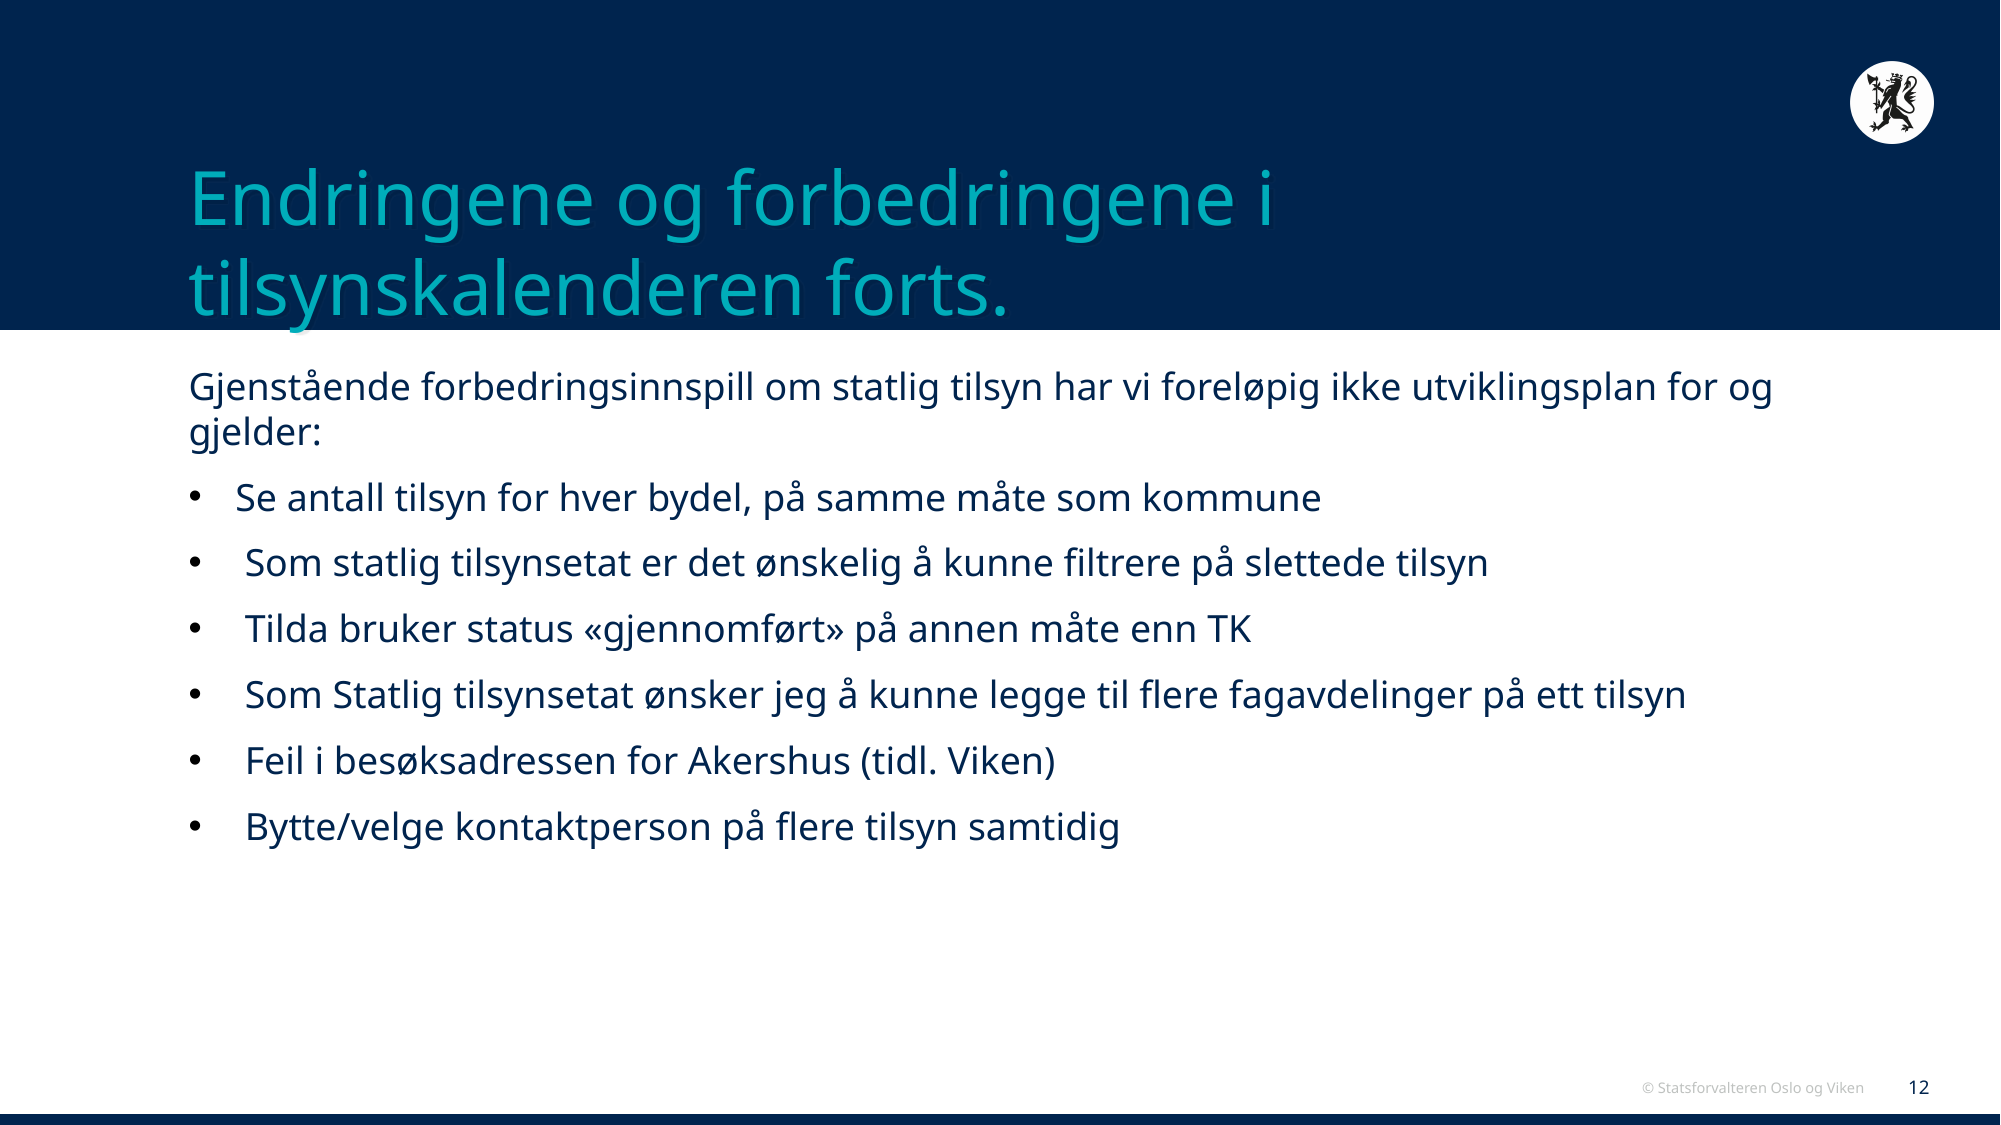

# Endringene og forbedringene i tilsynskalenderen forts.
Gjenstående forbedringsinnspill om statlig tilsyn har vi foreløpig ikke utviklingsplan for og gjelder:
Se antall tilsyn for hver bydel, på samme måte som kommune
Som statlig tilsynsetat er det ønskelig å kunne filtrere på slettede tilsyn
Tilda bruker status «gjennomført» på annen måte enn TK
Som Statlig tilsynsetat ønsker jeg å kunne legge til flere fagavdelinger på ett tilsyn
Feil i besøksadressen for Akershus (tidl. Viken)
Bytte/velge kontaktperson på flere tilsyn samtidig